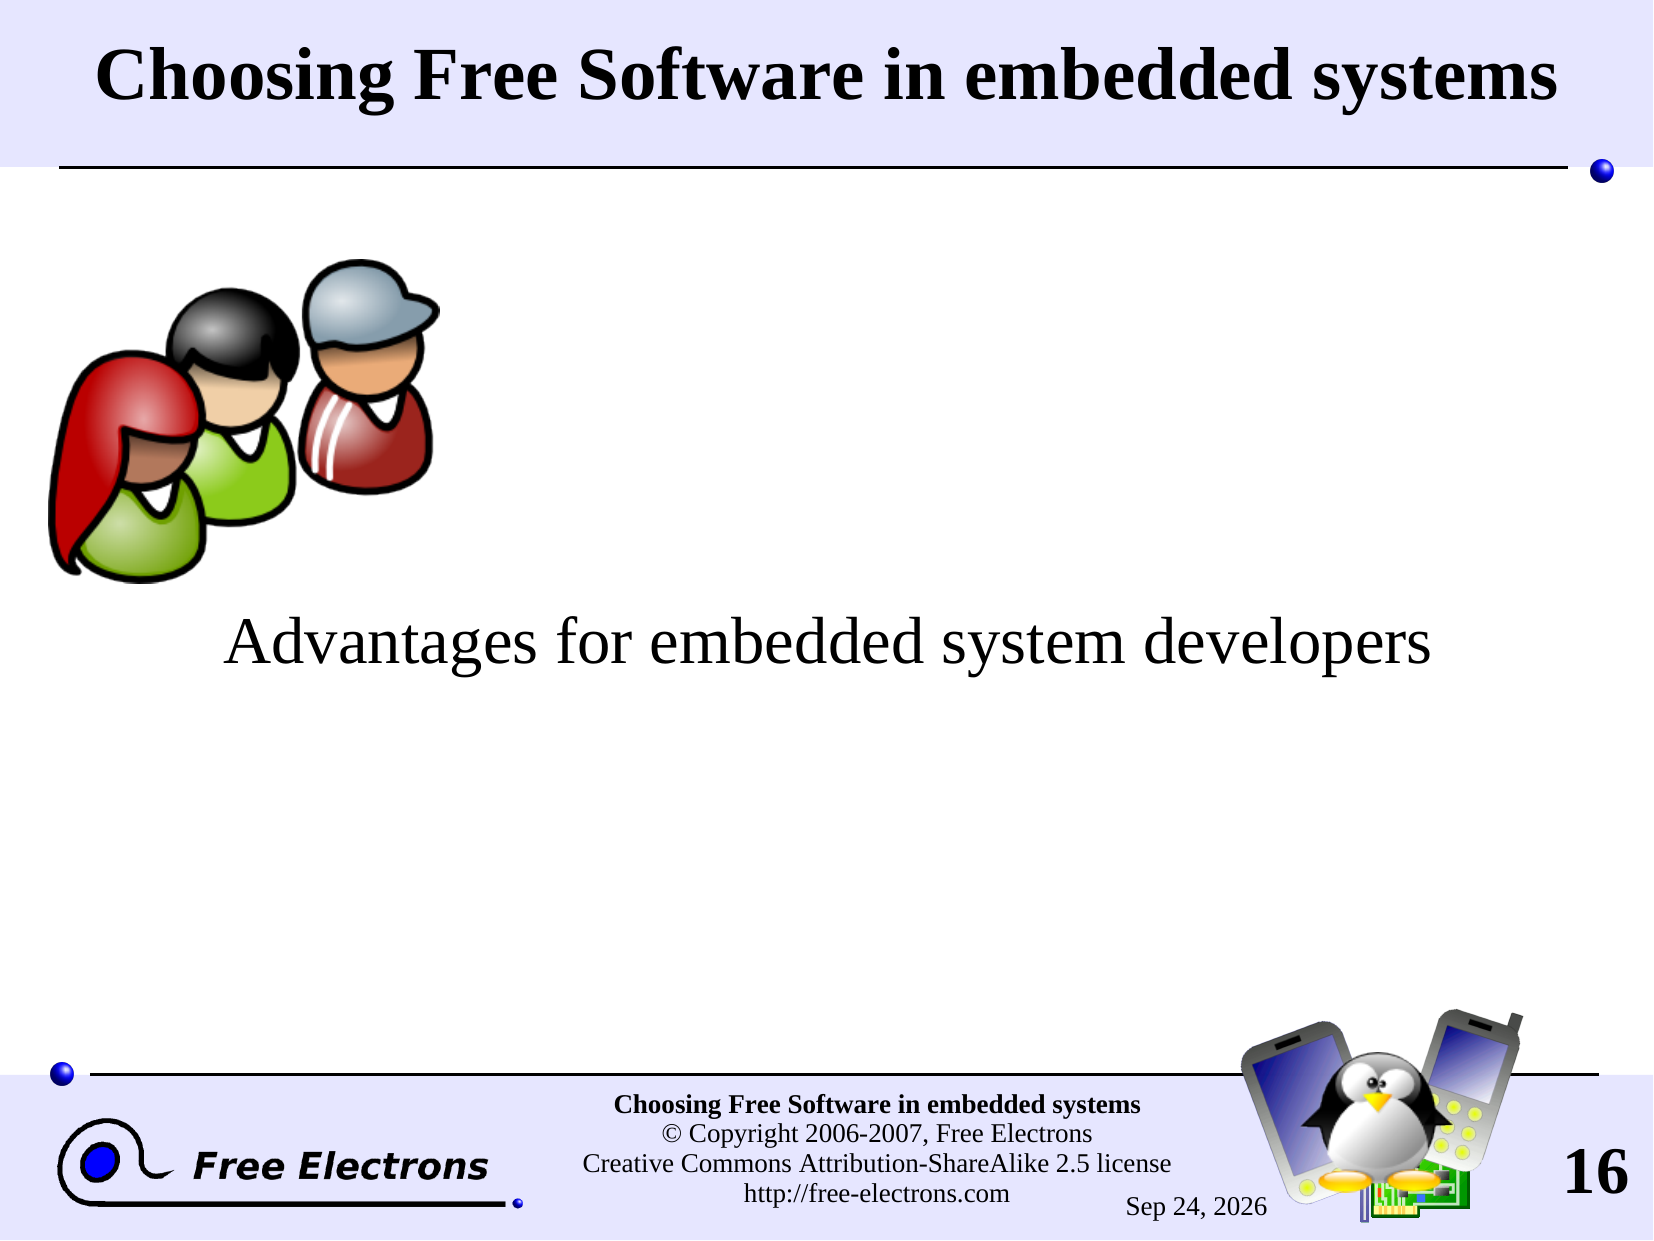

# Choosing Free Software in embedded systems
Advantages for embedded system developers